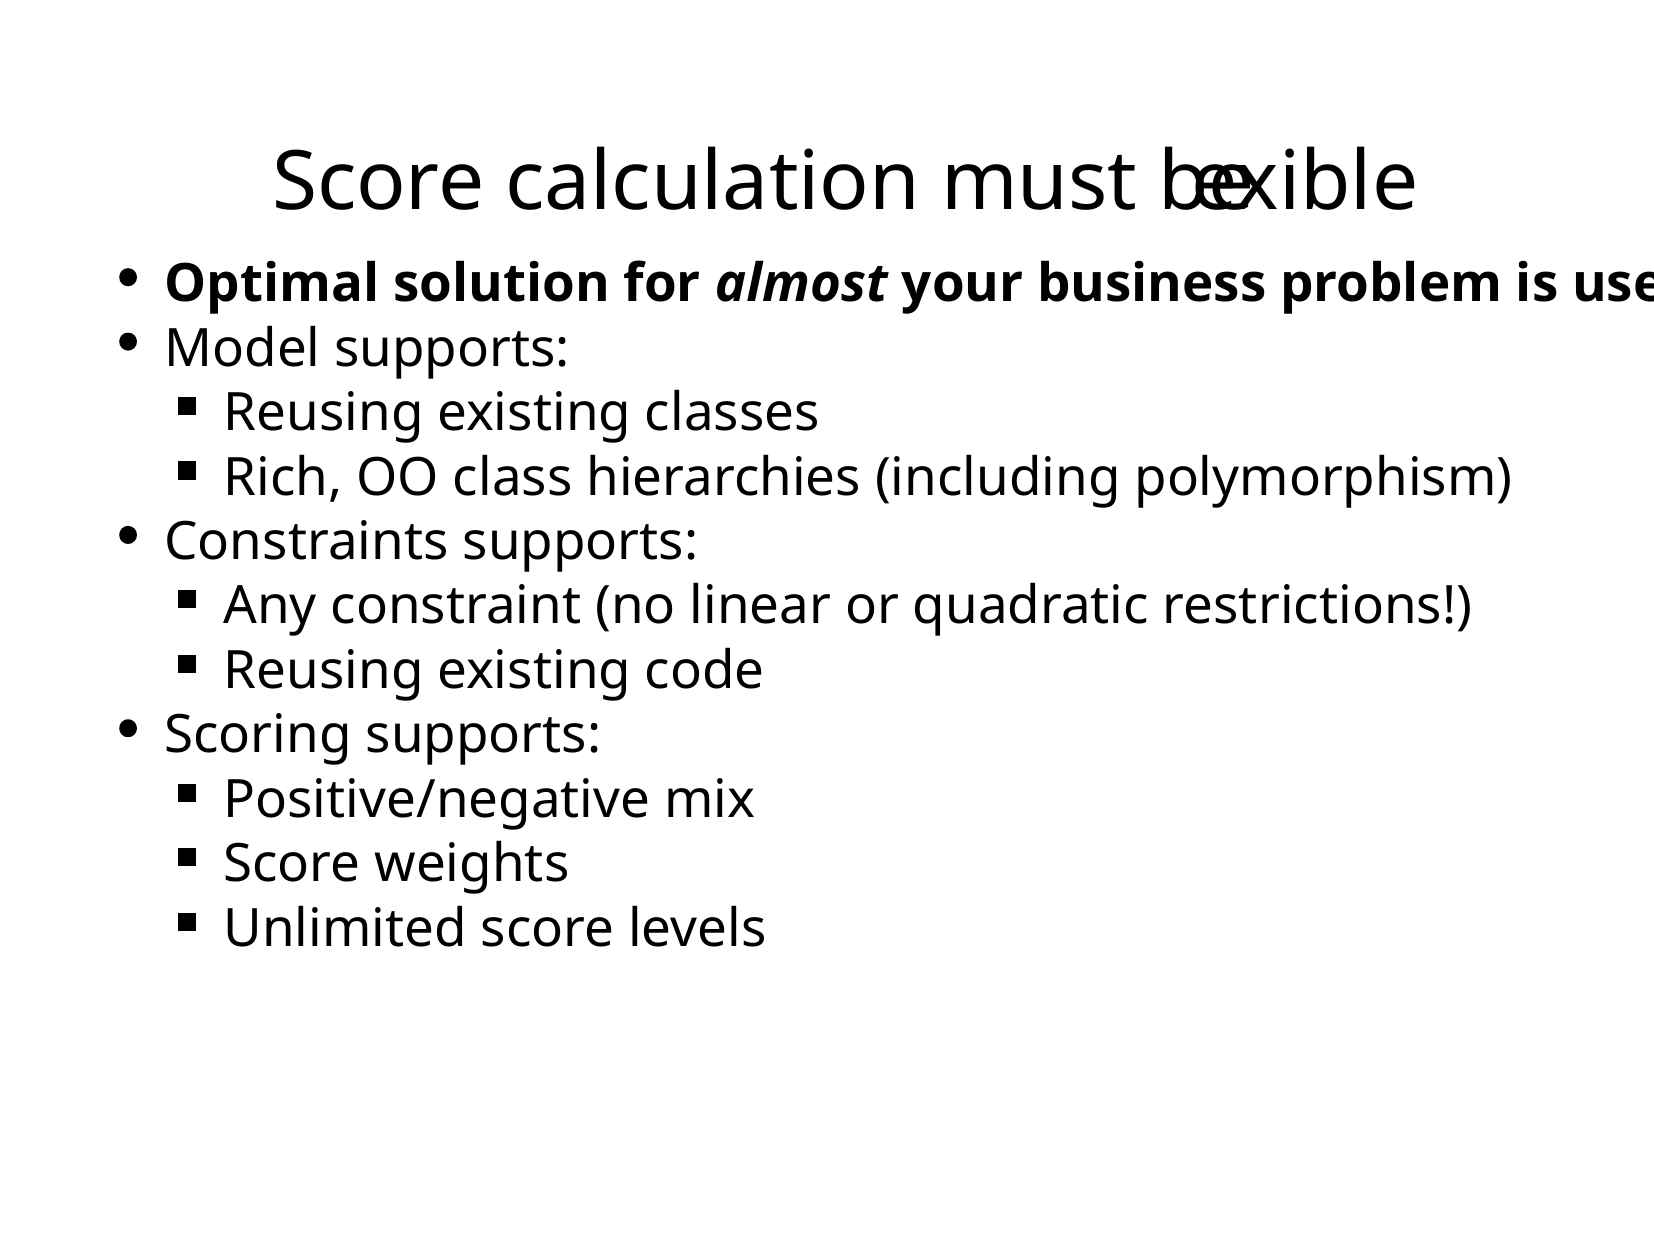

Score calculation must be
exible
Optimal solution for almost your business problem is useless
Model supports:
Reusing existing classes
Rich, OO class hierarchies (including polymorphism)
Constraints supports:
Any constraint (no linear or quadratic restrictions!)
Reusing existing code
Scoring supports:
Positive/negative mix
Score weights
Unlimited score levels